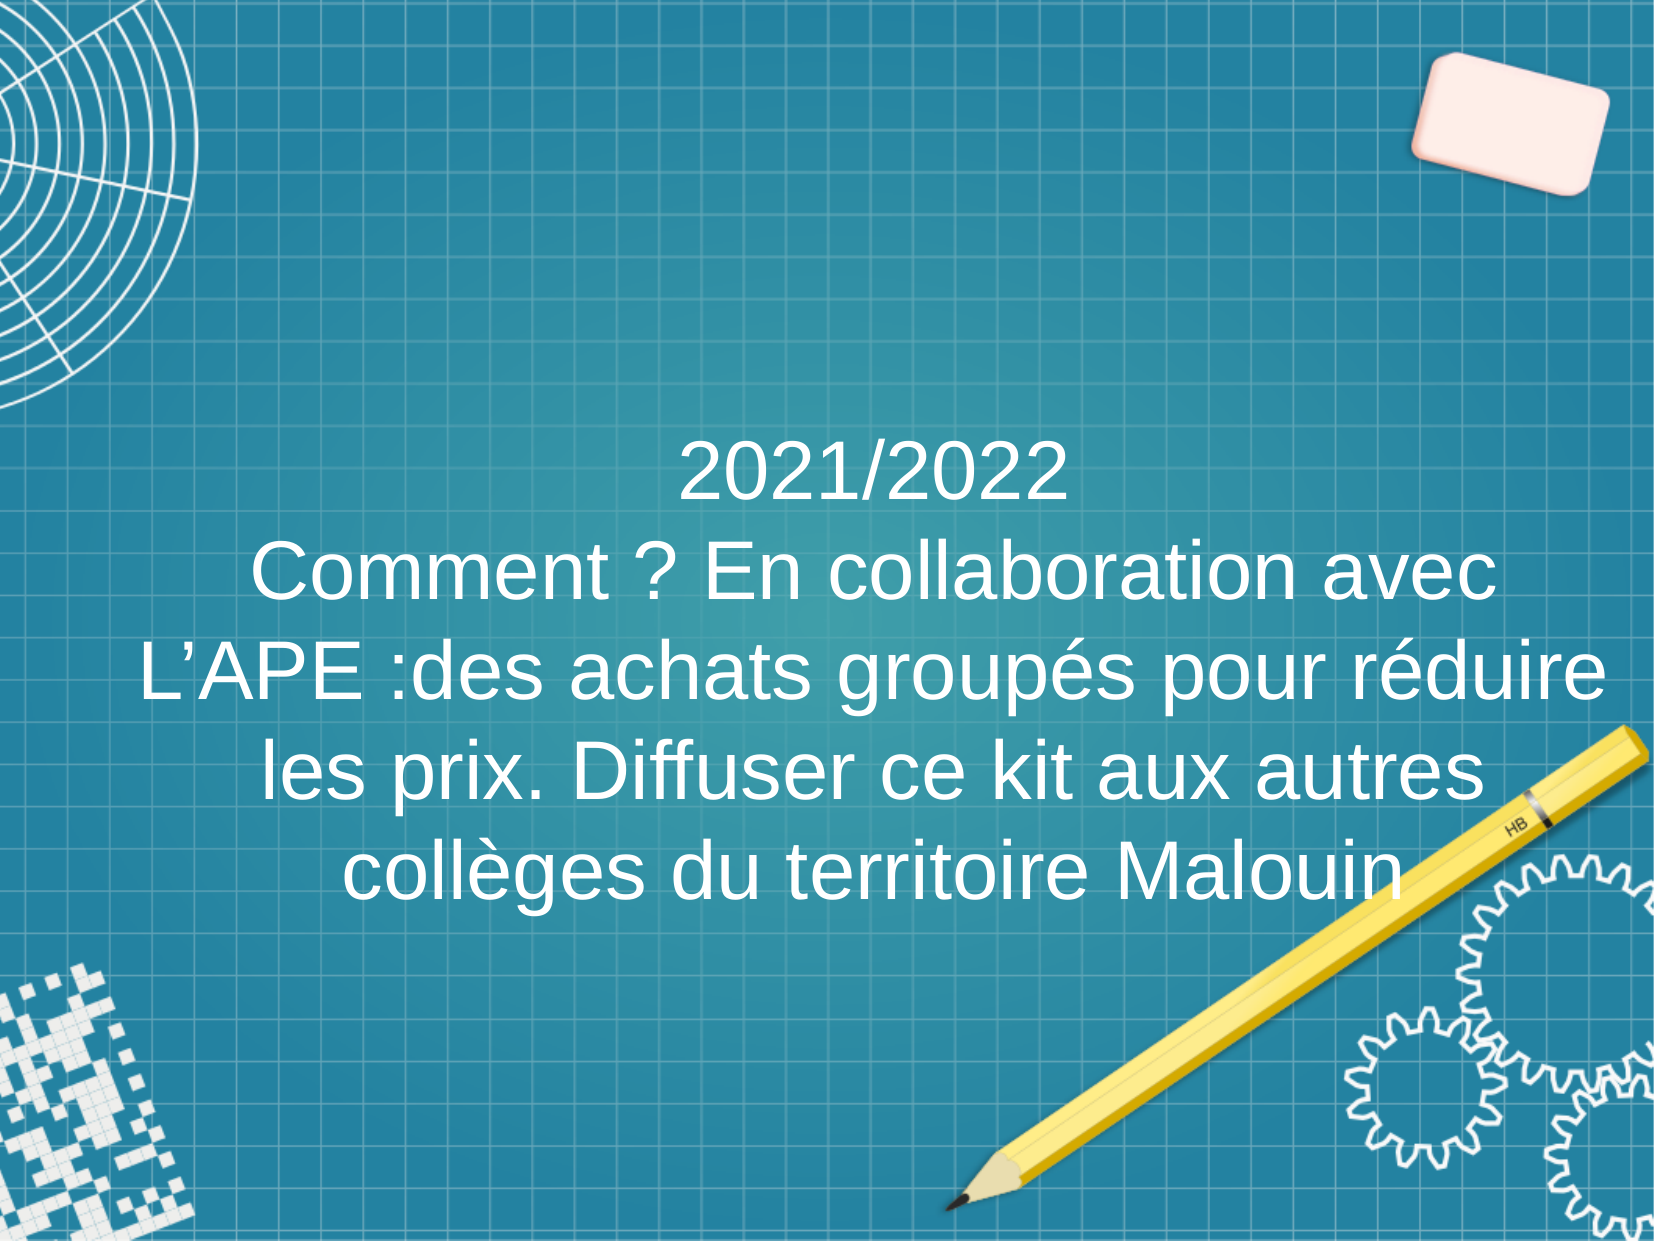

# 2021/2022 Comment ? En collaboration avec L’APE :des achats groupés pour réduire les prix. Diffuser ce kit aux autres collèges du territoire Malouin